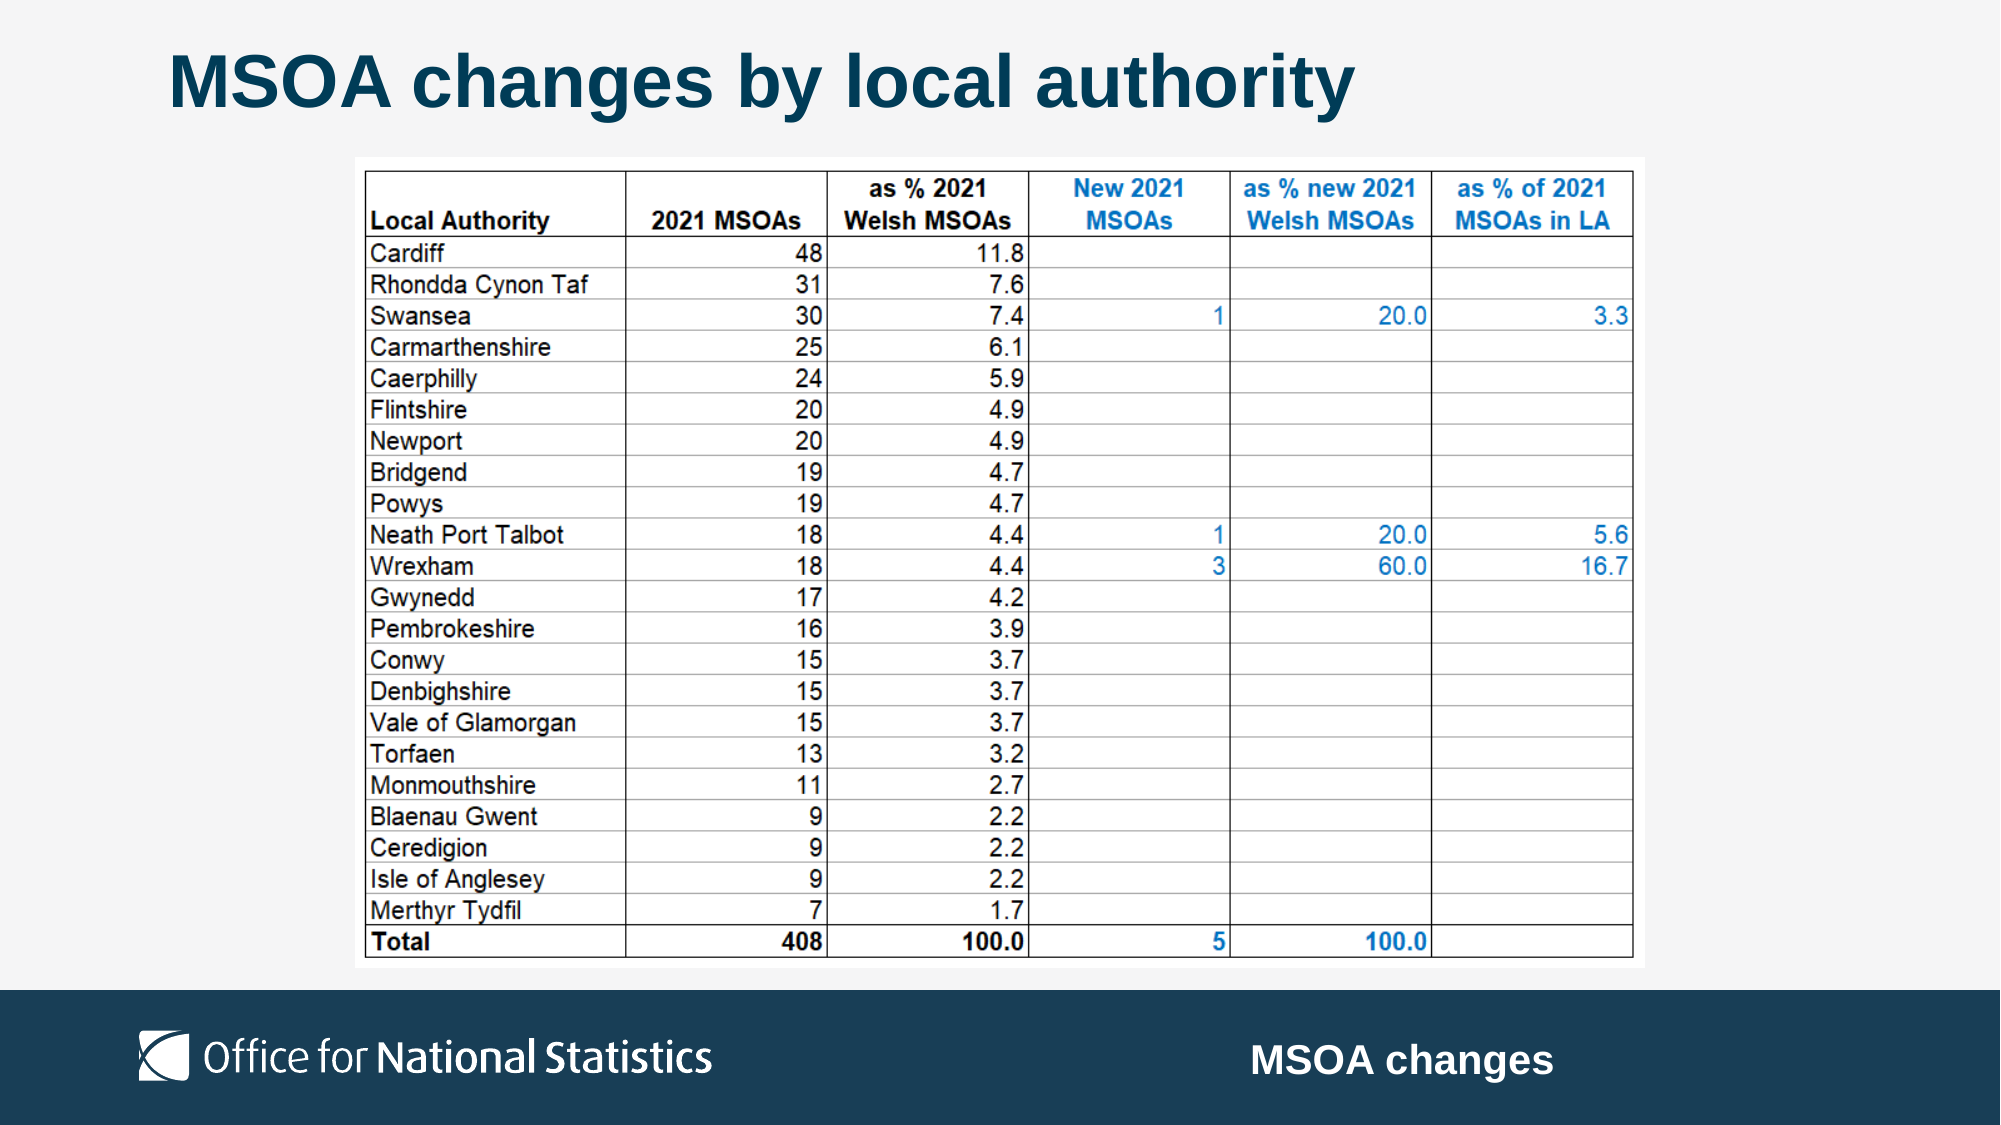

# MSOA changes by local authority
MSOA changes